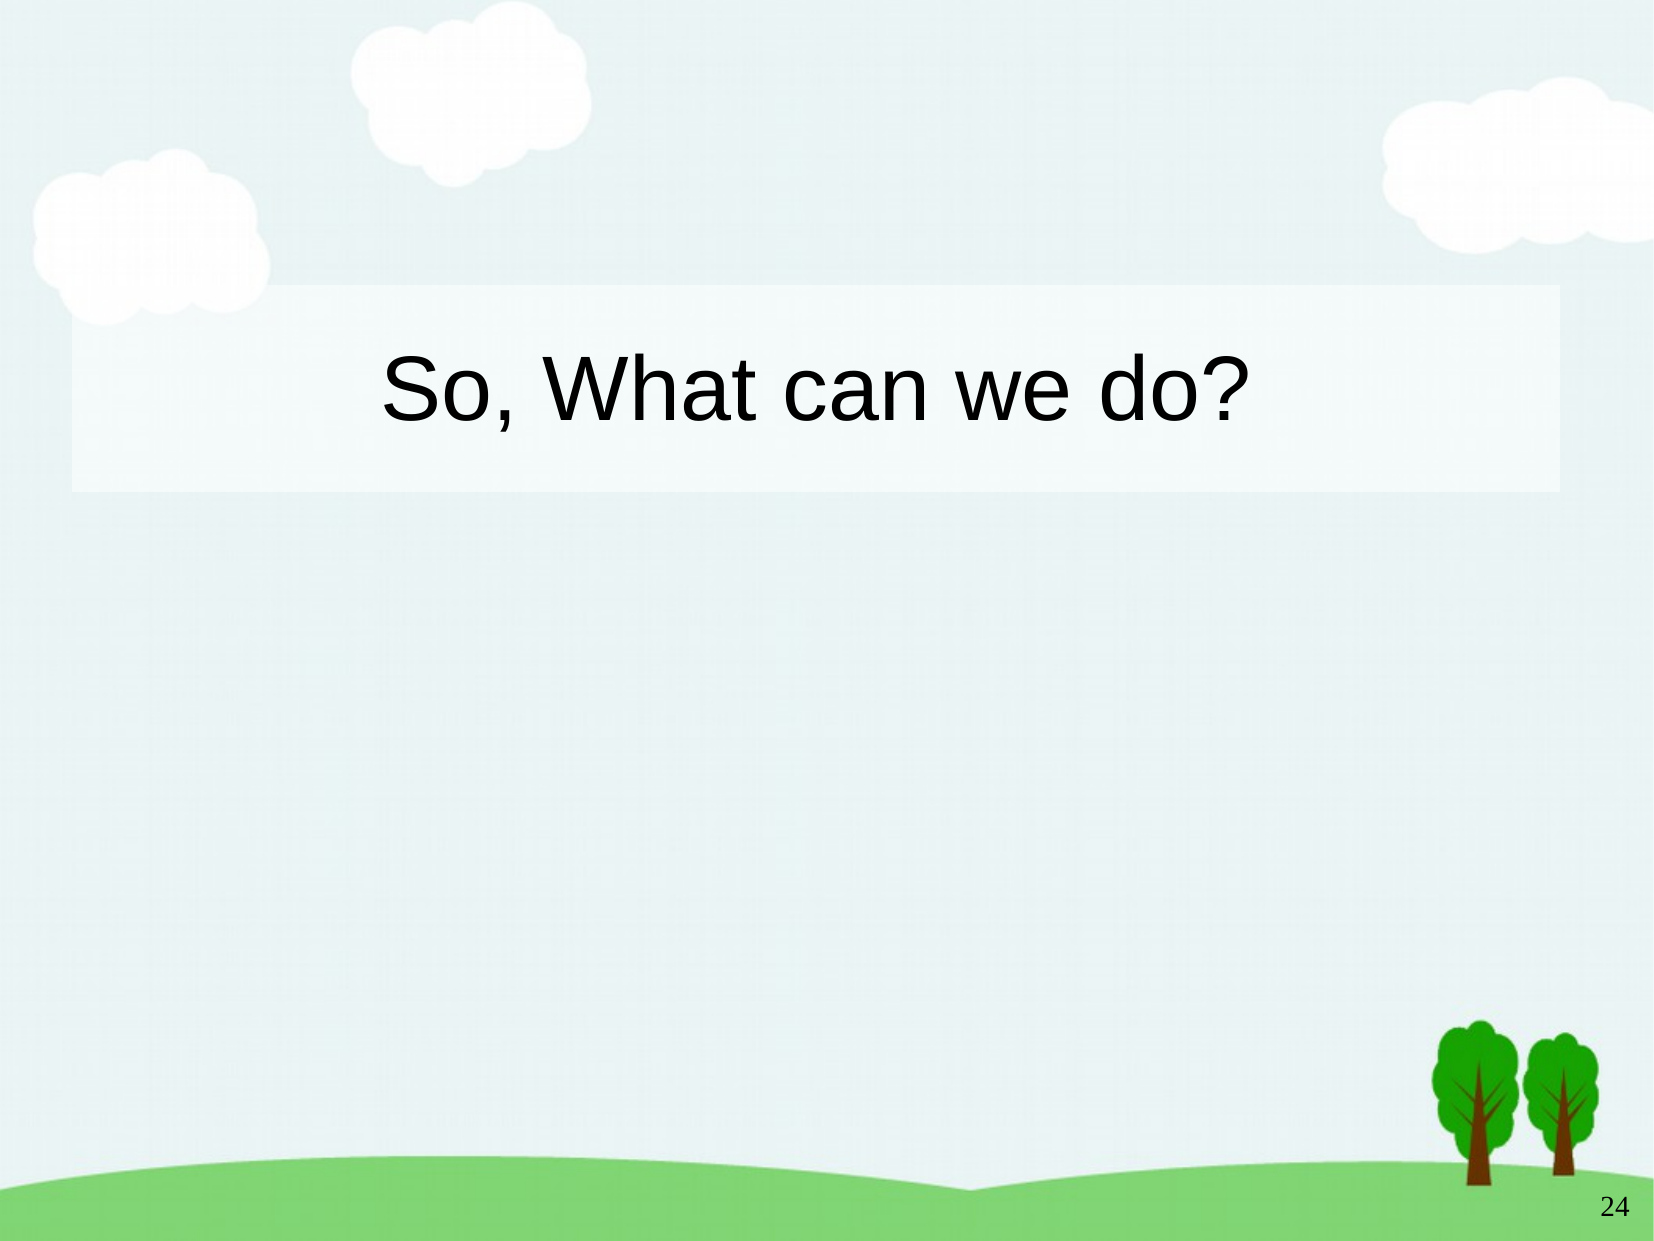

# So, What can we do?
24